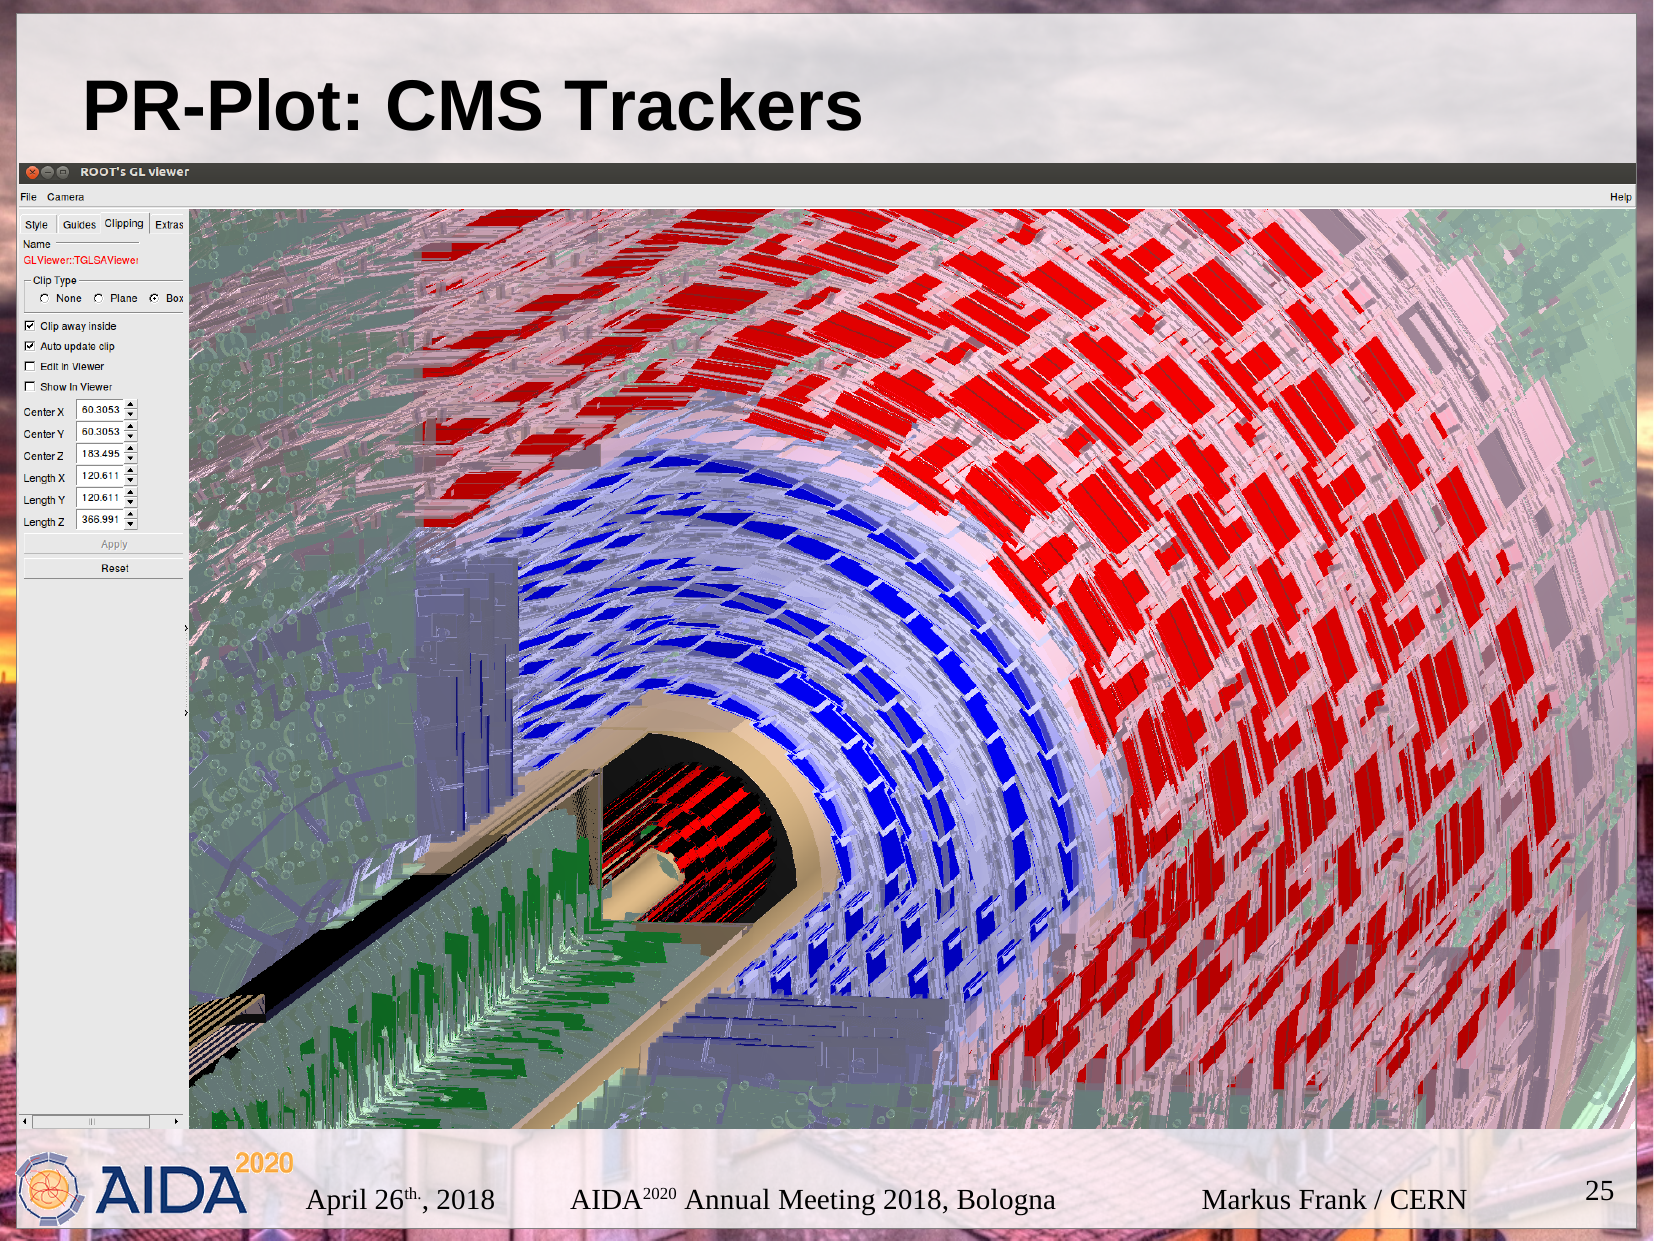

# PR-Plot: CMS Trackers
25
April 14th, 2013
Annual AIDA Meeting 2013 Frascati/Italy Markus Frank / CERN